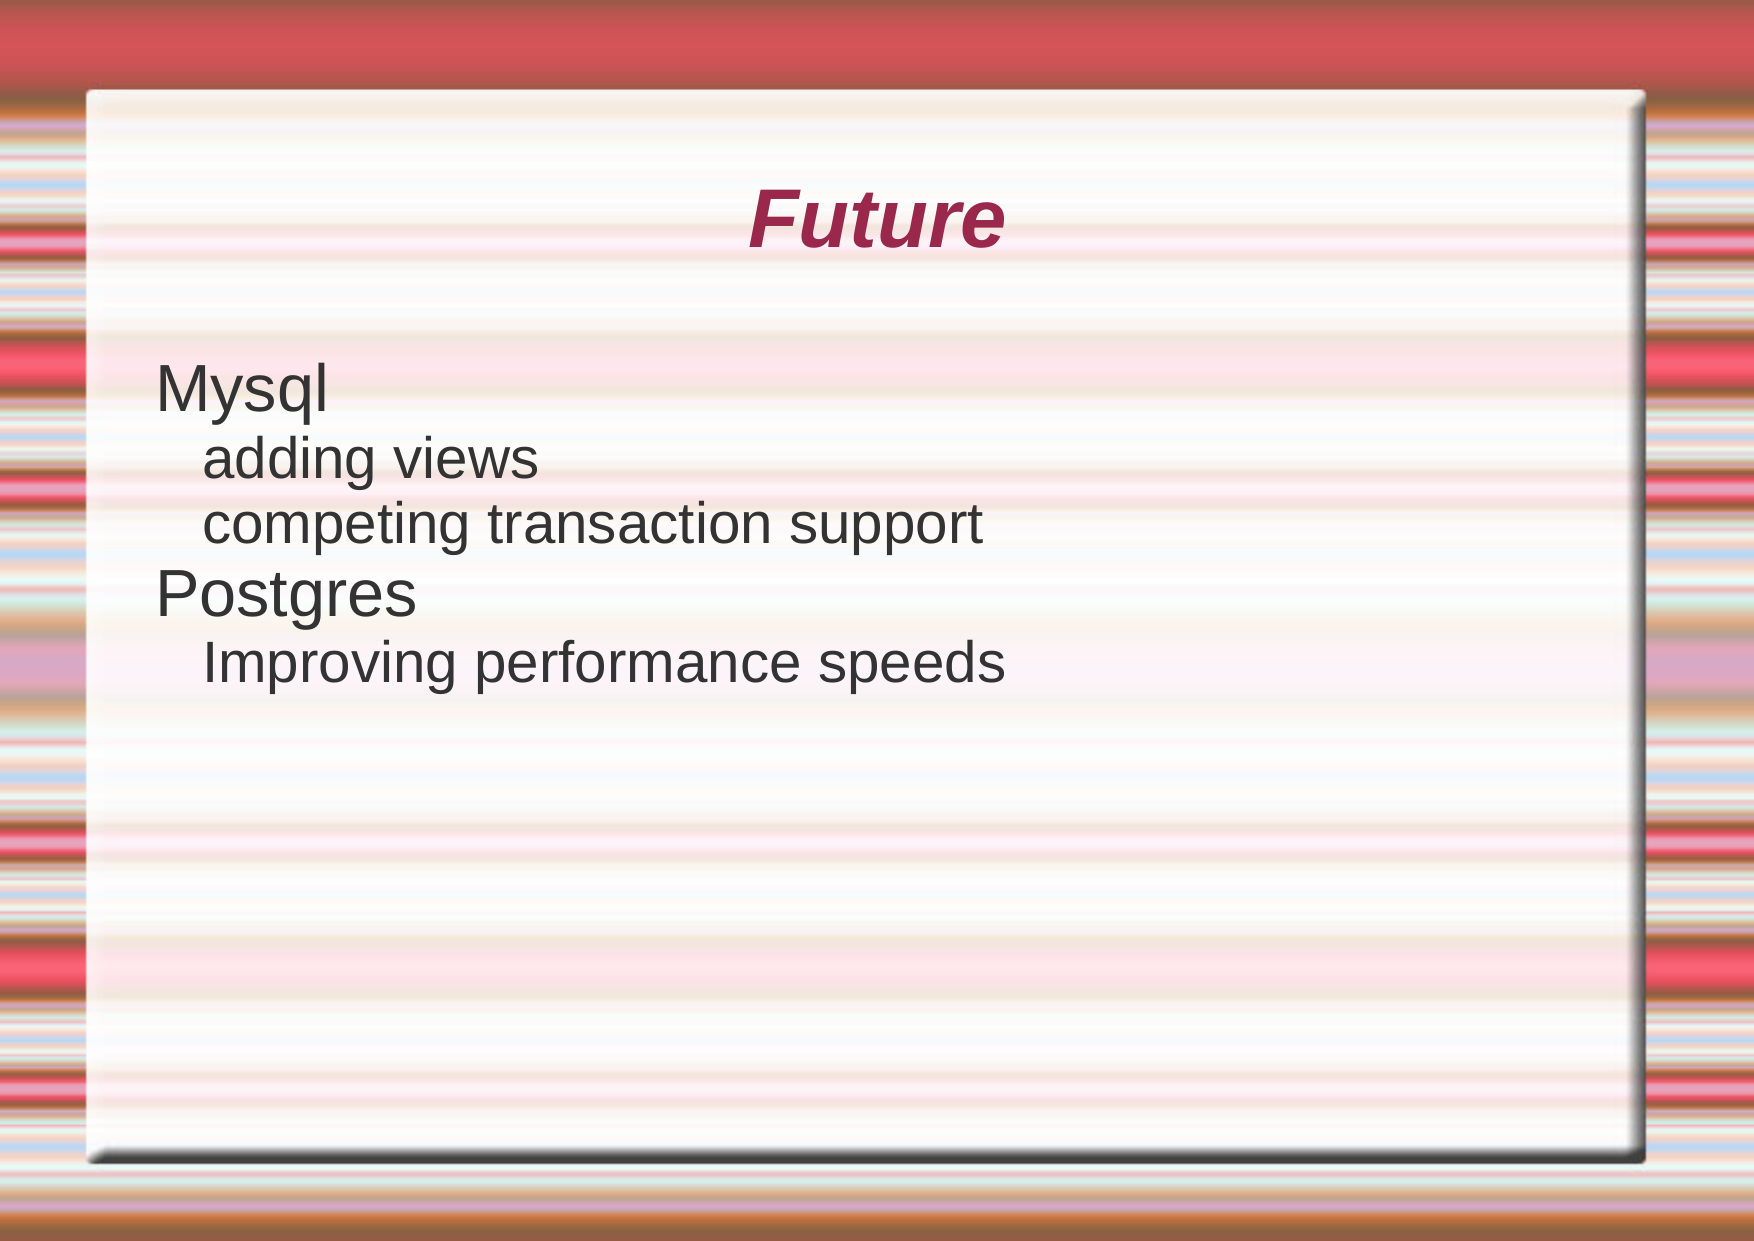

# Future
Mysql
adding views
competing transaction support
Postgres
Improving performance speeds